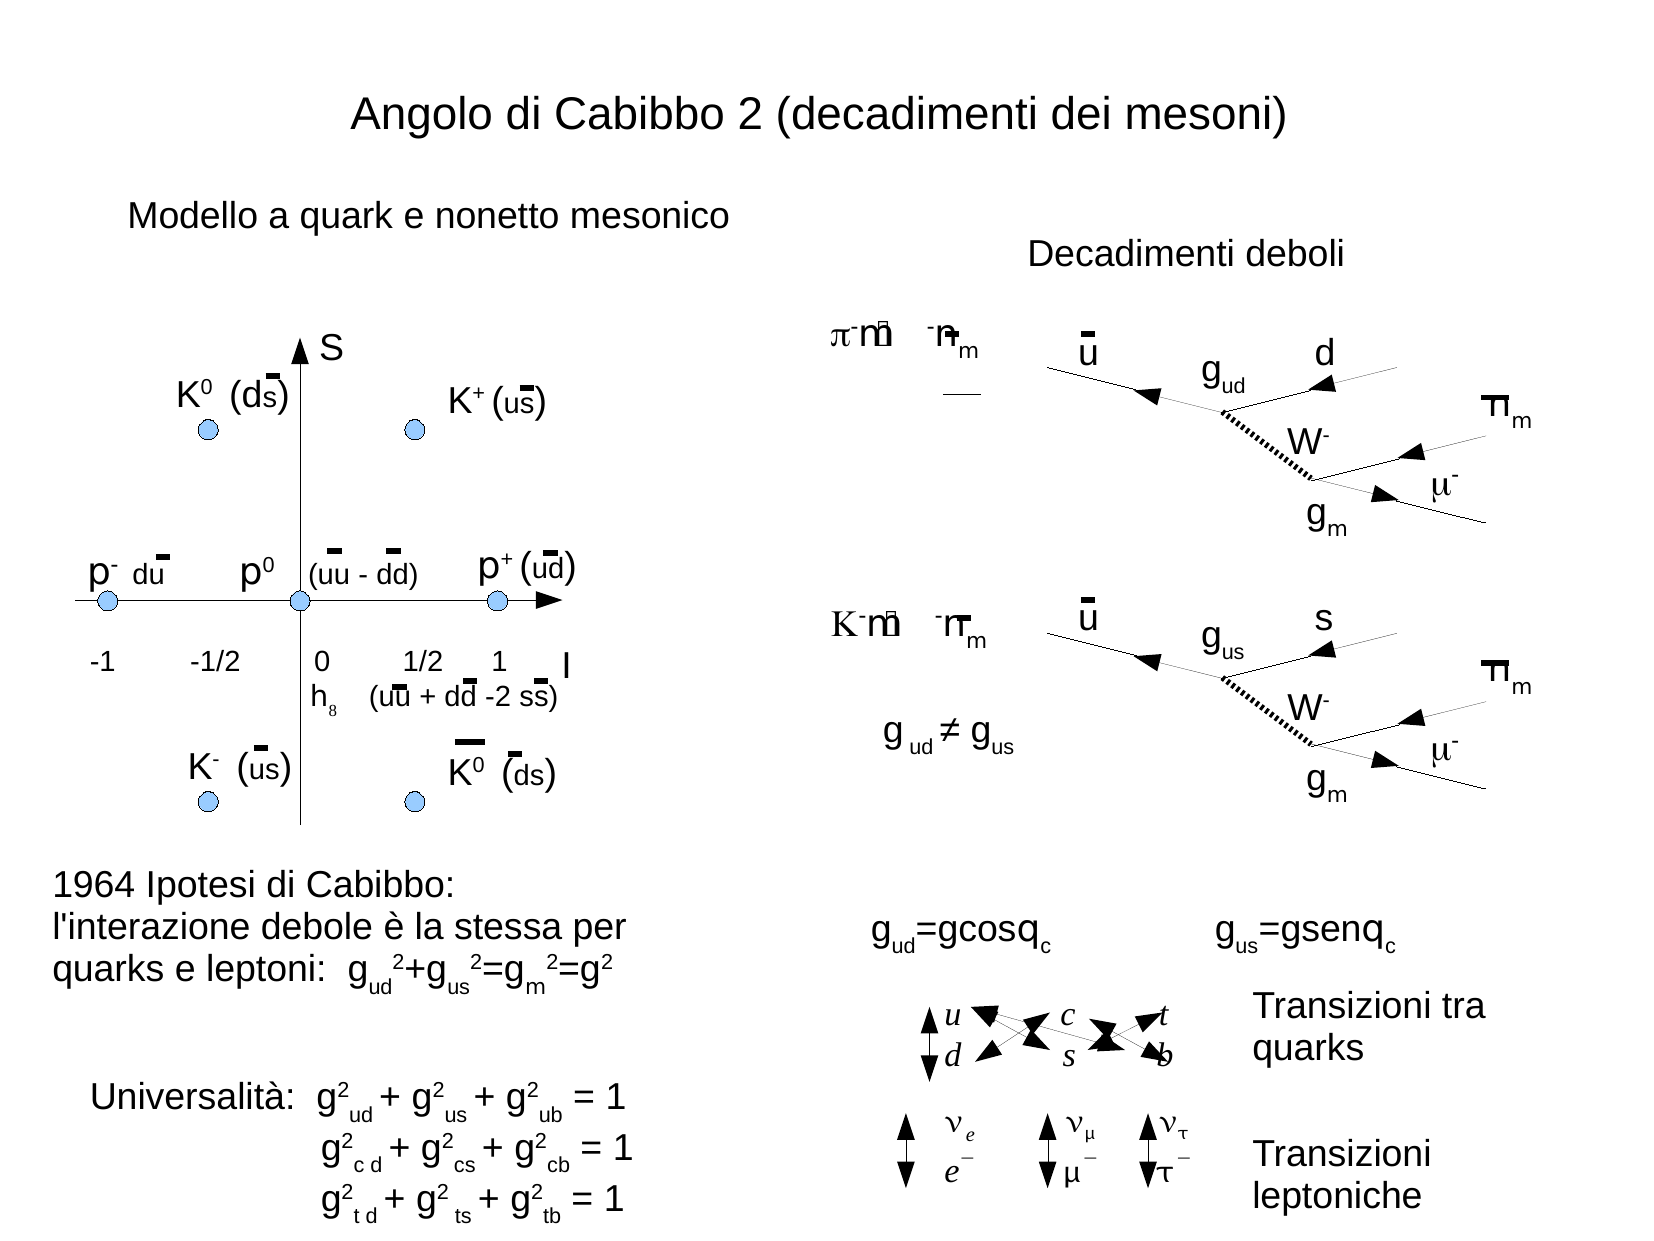

Angolo di Cabibbo 2 (decadimenti dei mesoni)
Modello a quark e nonetto mesonico
Decadimenti deboli
p- m-nm
S
u
d
gud
K0 (ds)
K+ (us)
nm
W-
m-
gm
p+ (ud)
p- du
p0 (uu - dd)
u
s
K- m-nm
gus
-1
-1/2
0
1/2
1
I
nm
h8 (uu + dd -2 ss)
W-
g ud ≠ gus
m-
K- (us)
K0 (ds)
gm
1964 Ipotesi di Cabibbo:
l'interazione debole è la stessa per quarks e leptoni: gud2+gus2=gm2=g2
gud=gcosqc
gus=gsenqc
Transizioni tra quarks
Universalità: g2ud + g2us + g2ub = 1
 g2c d + g2cs + g2cb = 1
 g2t d + g2 ts + g2tb = 1
Transizioni leptoniche